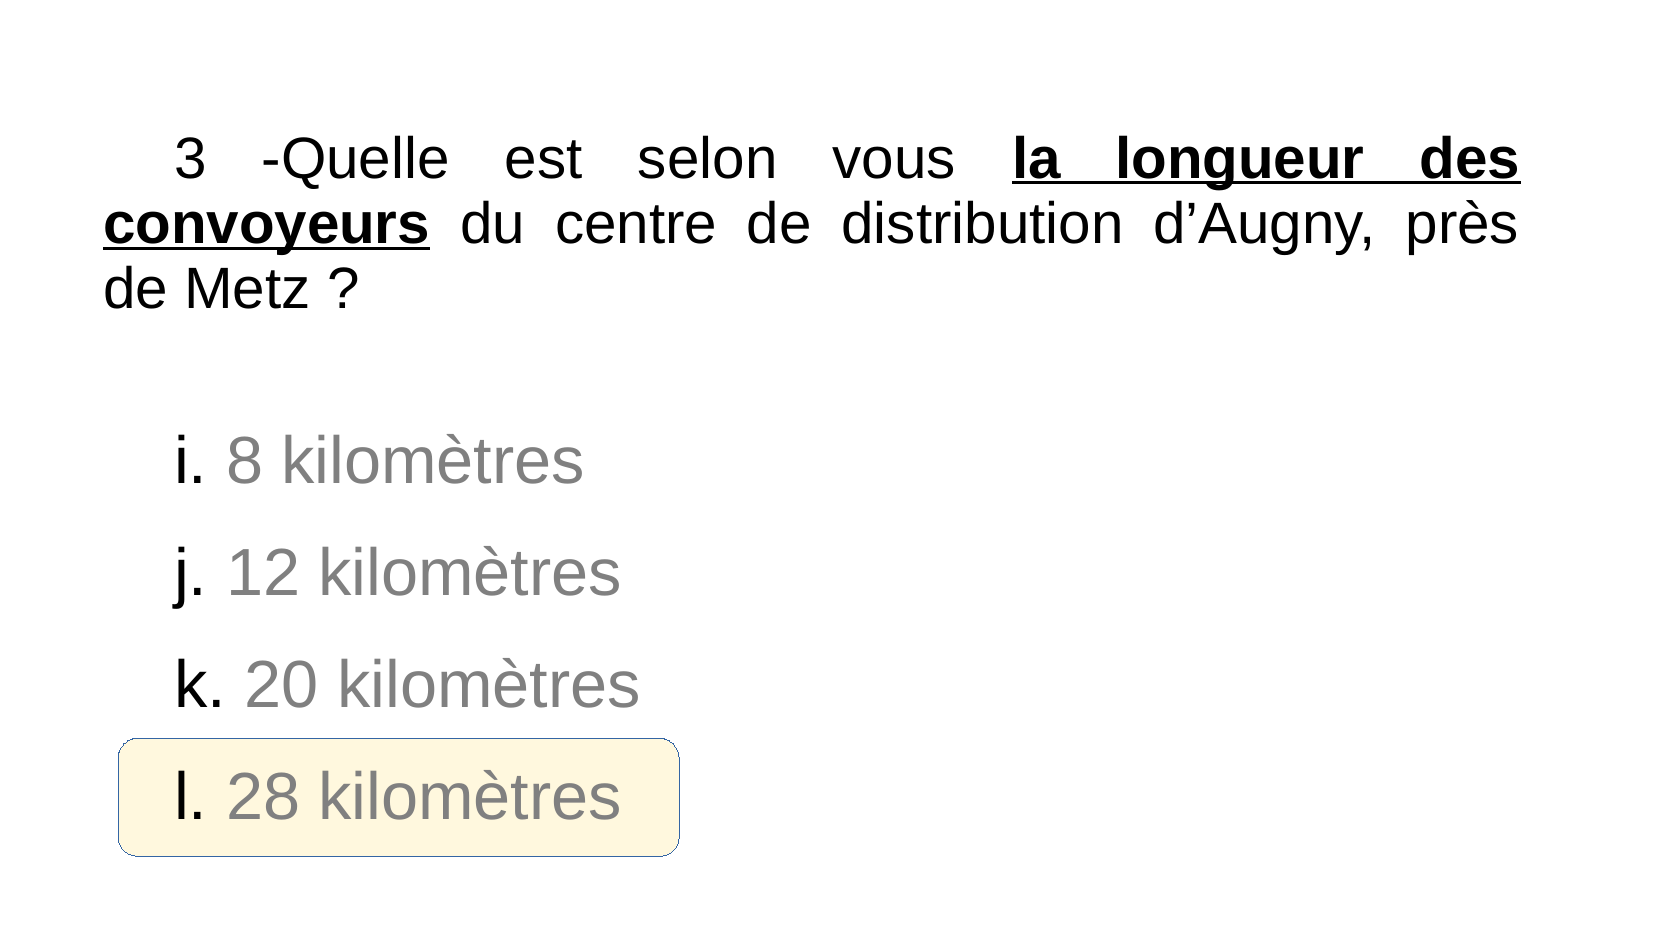

3 -Quelle est selon vous la longueur des convoyeurs du centre de distribution d’Augny, près de Metz ?
i. 8 kilomètres
j. 12 kilomètres
k. 20 kilomètres
l. 28 kilomètres